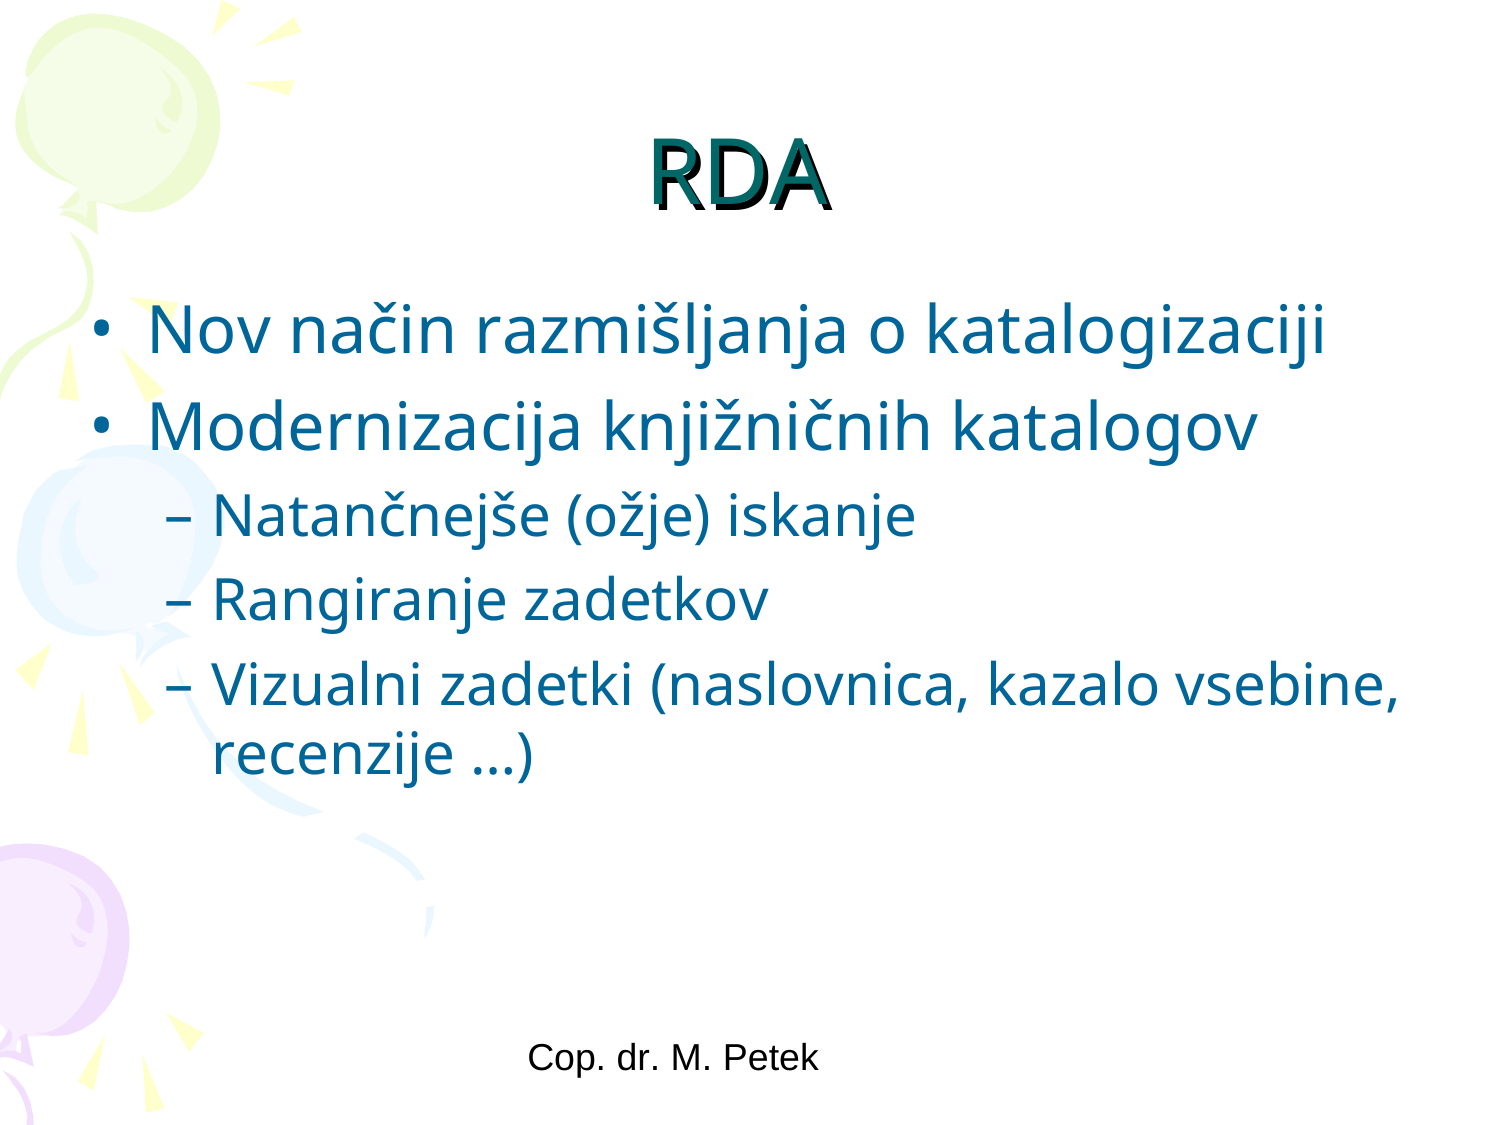

# RDA
Nov način razmišljanja o katalogizaciji
Modernizacija knjižničnih katalogov
Natančnejše (ožje) iskanje
Rangiranje zadetkov
Vizualni zadetki (naslovnica, kazalo vsebine, recenzije …)
Cop. dr. M. Petek